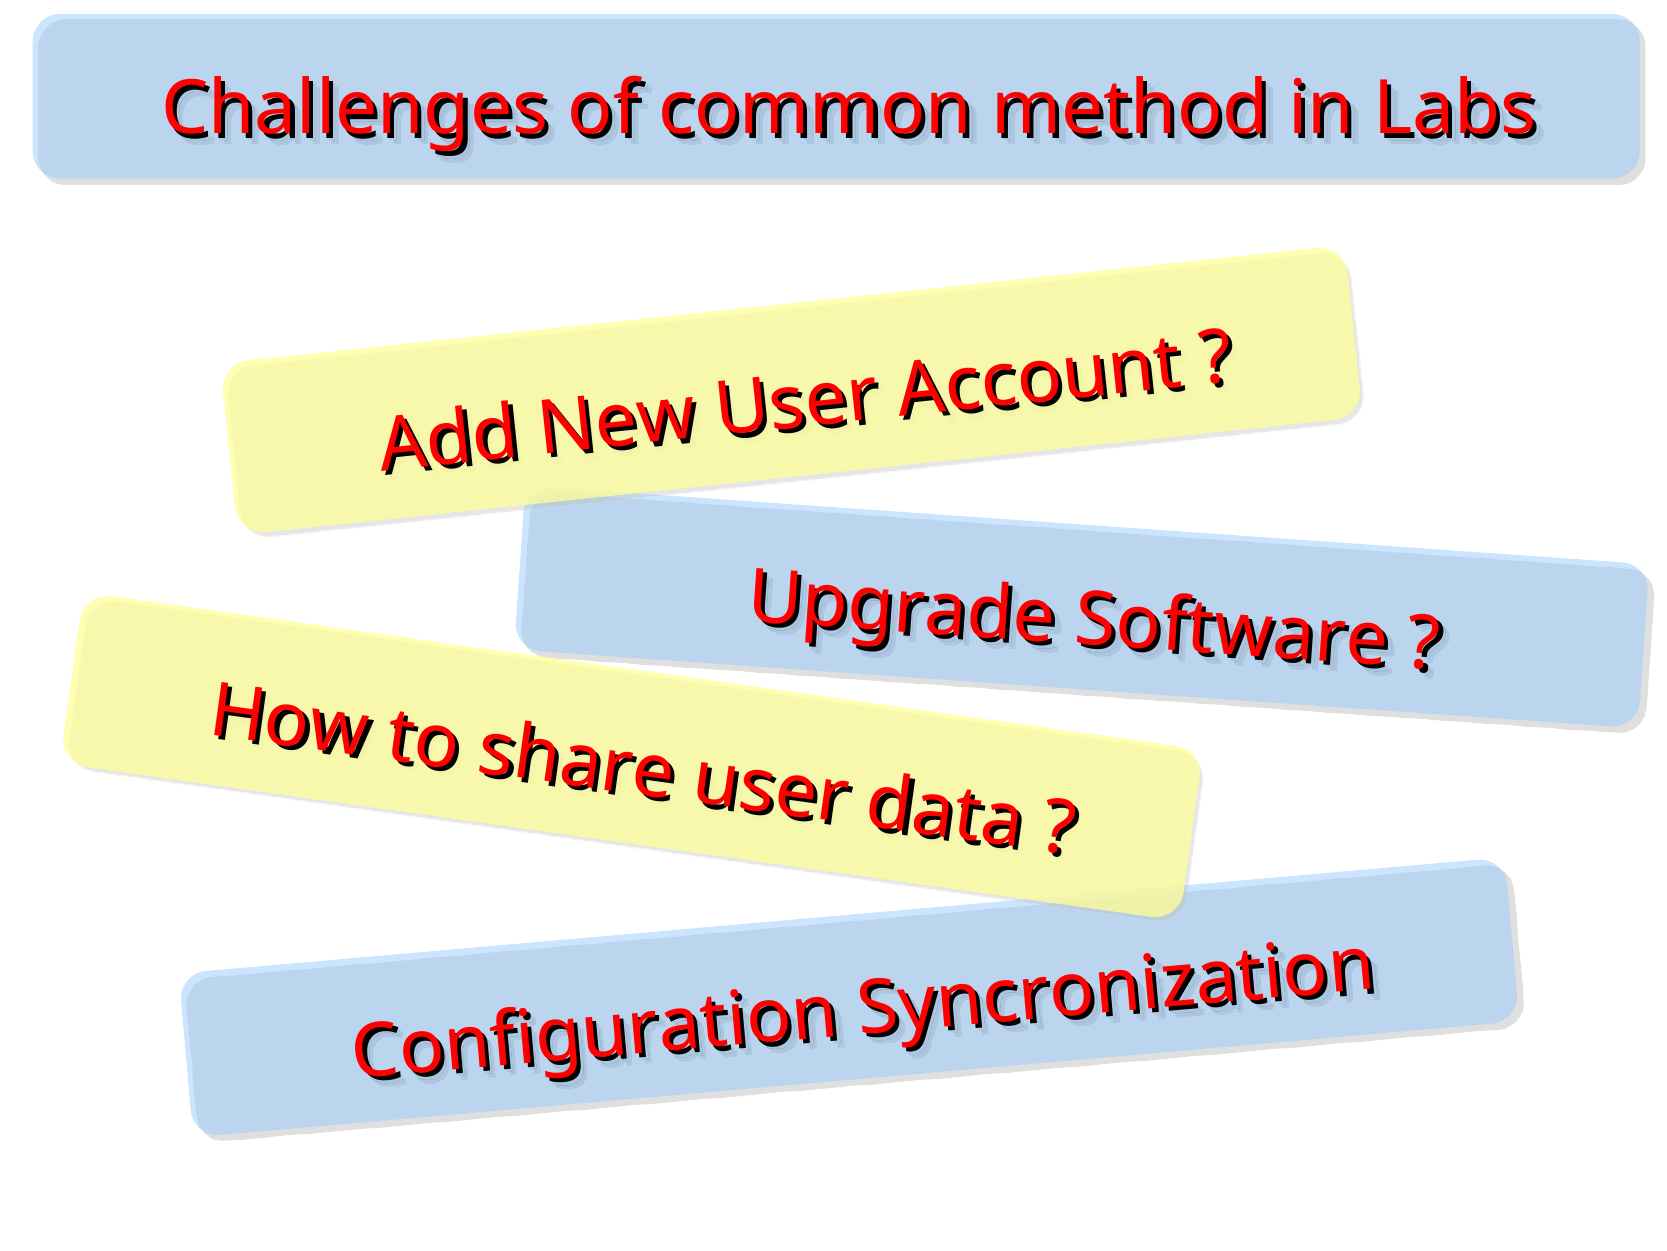

Challenges of common method in Labs
Add New User Account ?
Upgrade Software ?
How to share user data ?
Configuration Syncronization